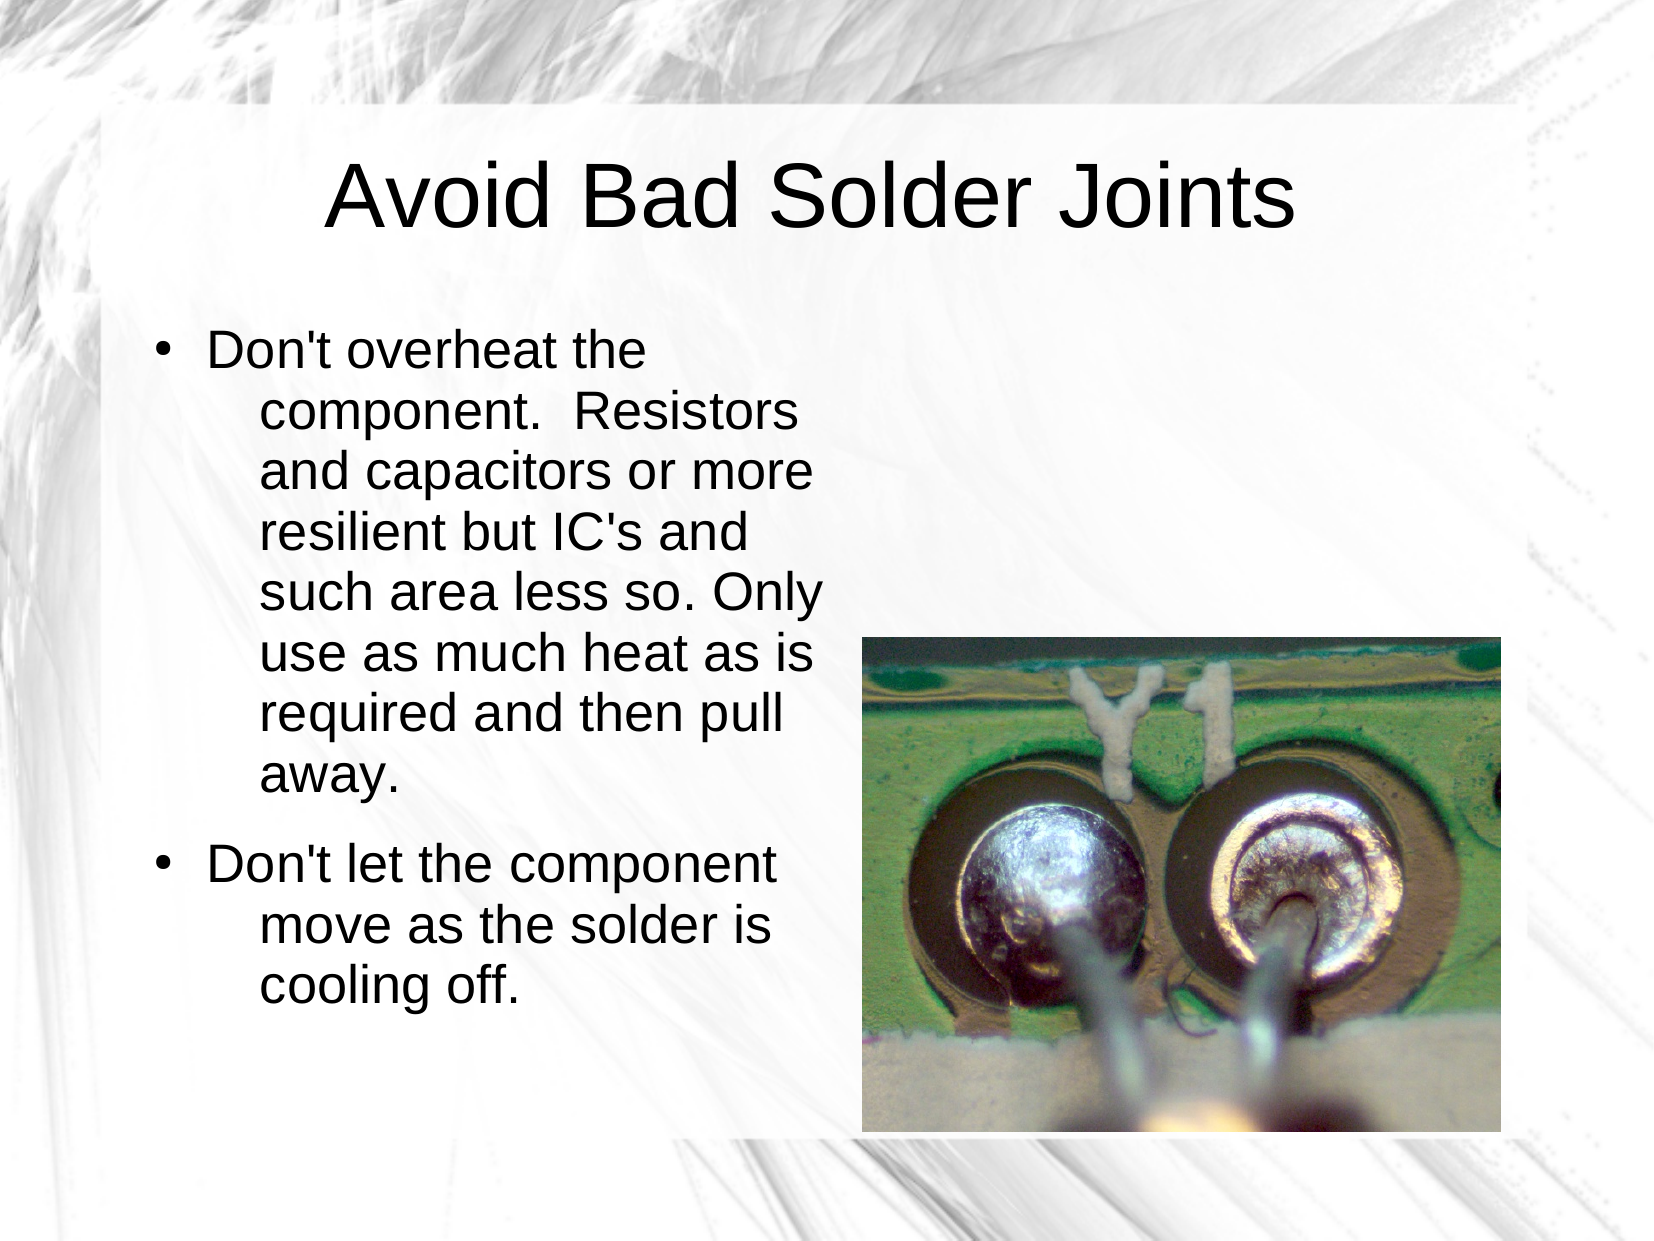

# Avoid Bad Solder Joints
Don't overheat the component. Resistors and capacitors or more resilient but IC's and such area less so. Only use as much heat as is required and then pull away.
Don't let the component move as the solder is cooling off.